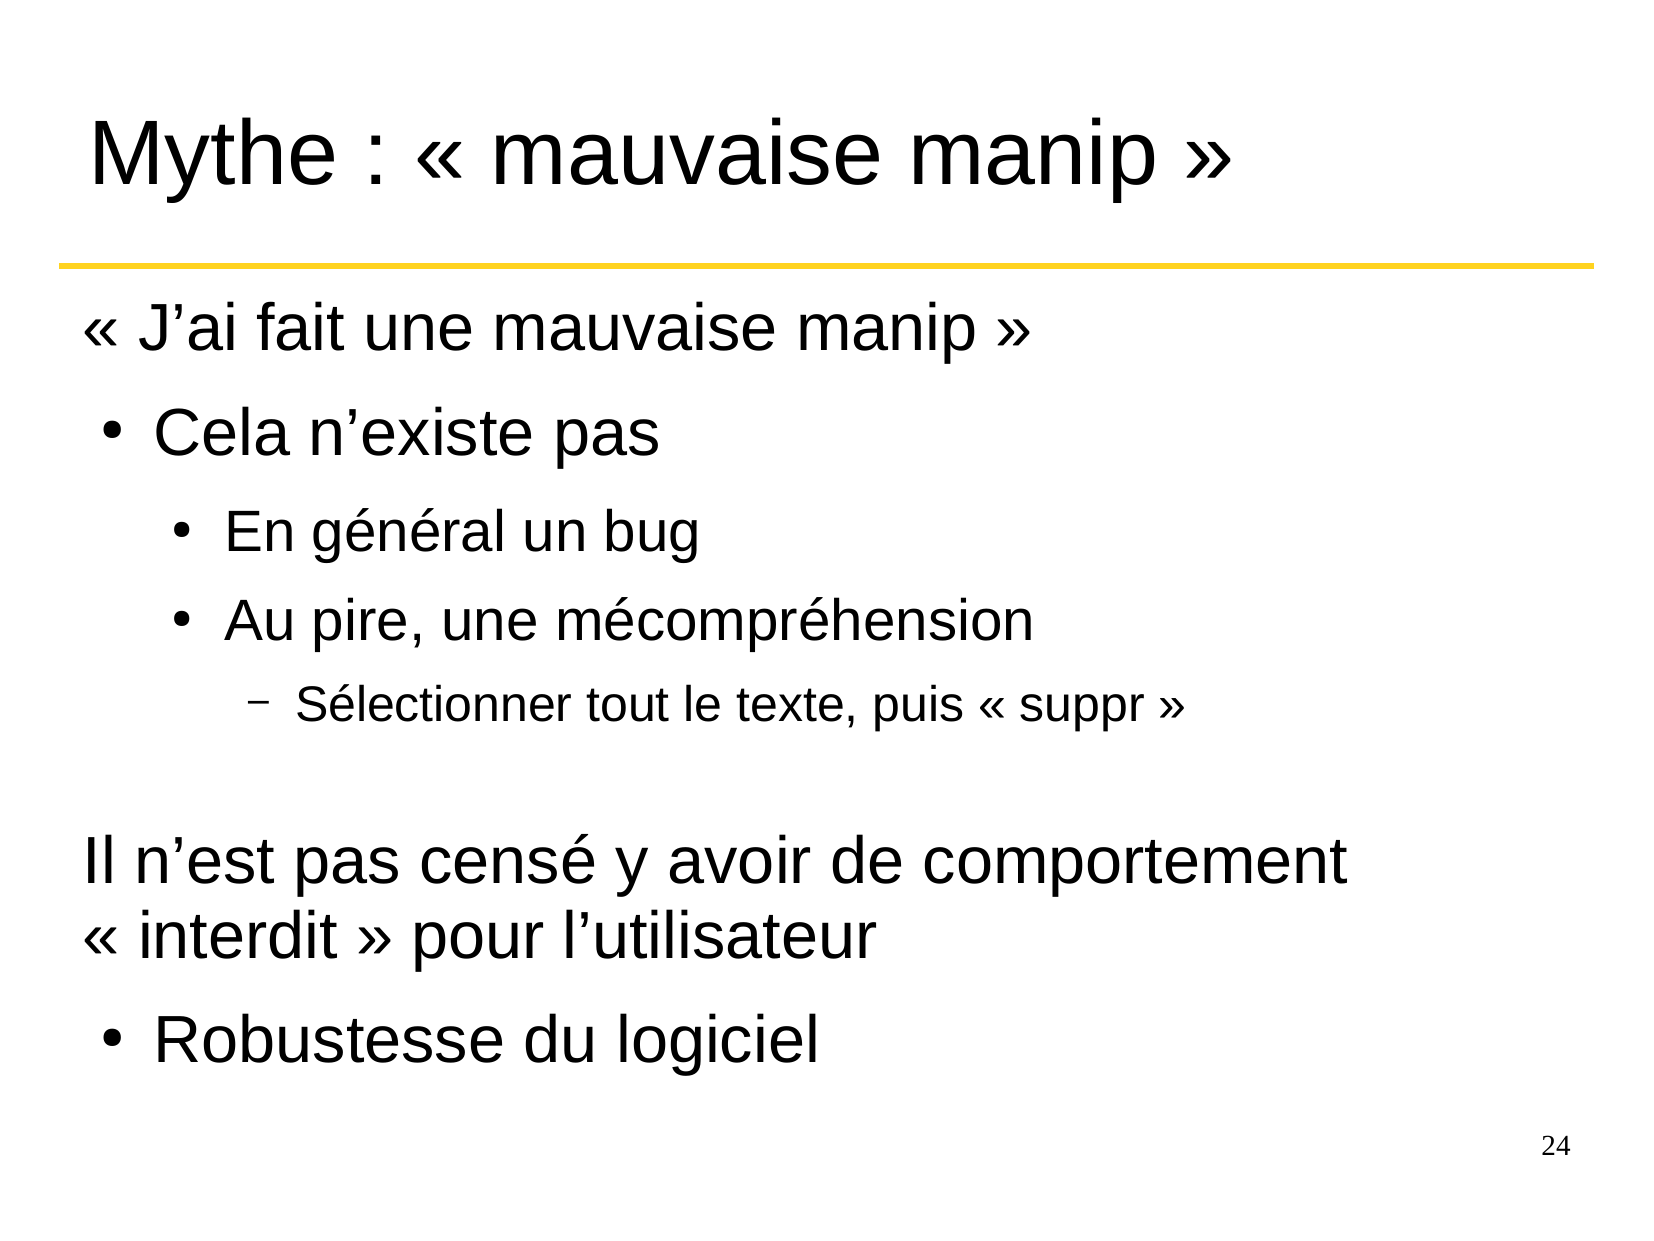

# Mythe : « mauvaise manip »
« J’ai fait une mauvaise manip »
Cela n’existe pas
En général un bug
Au pire, une mécompréhension
Sélectionner tout le texte, puis « suppr »
Il n’est pas censé y avoir de comportement « interdit » pour l’utilisateur
Robustesse du logiciel
24